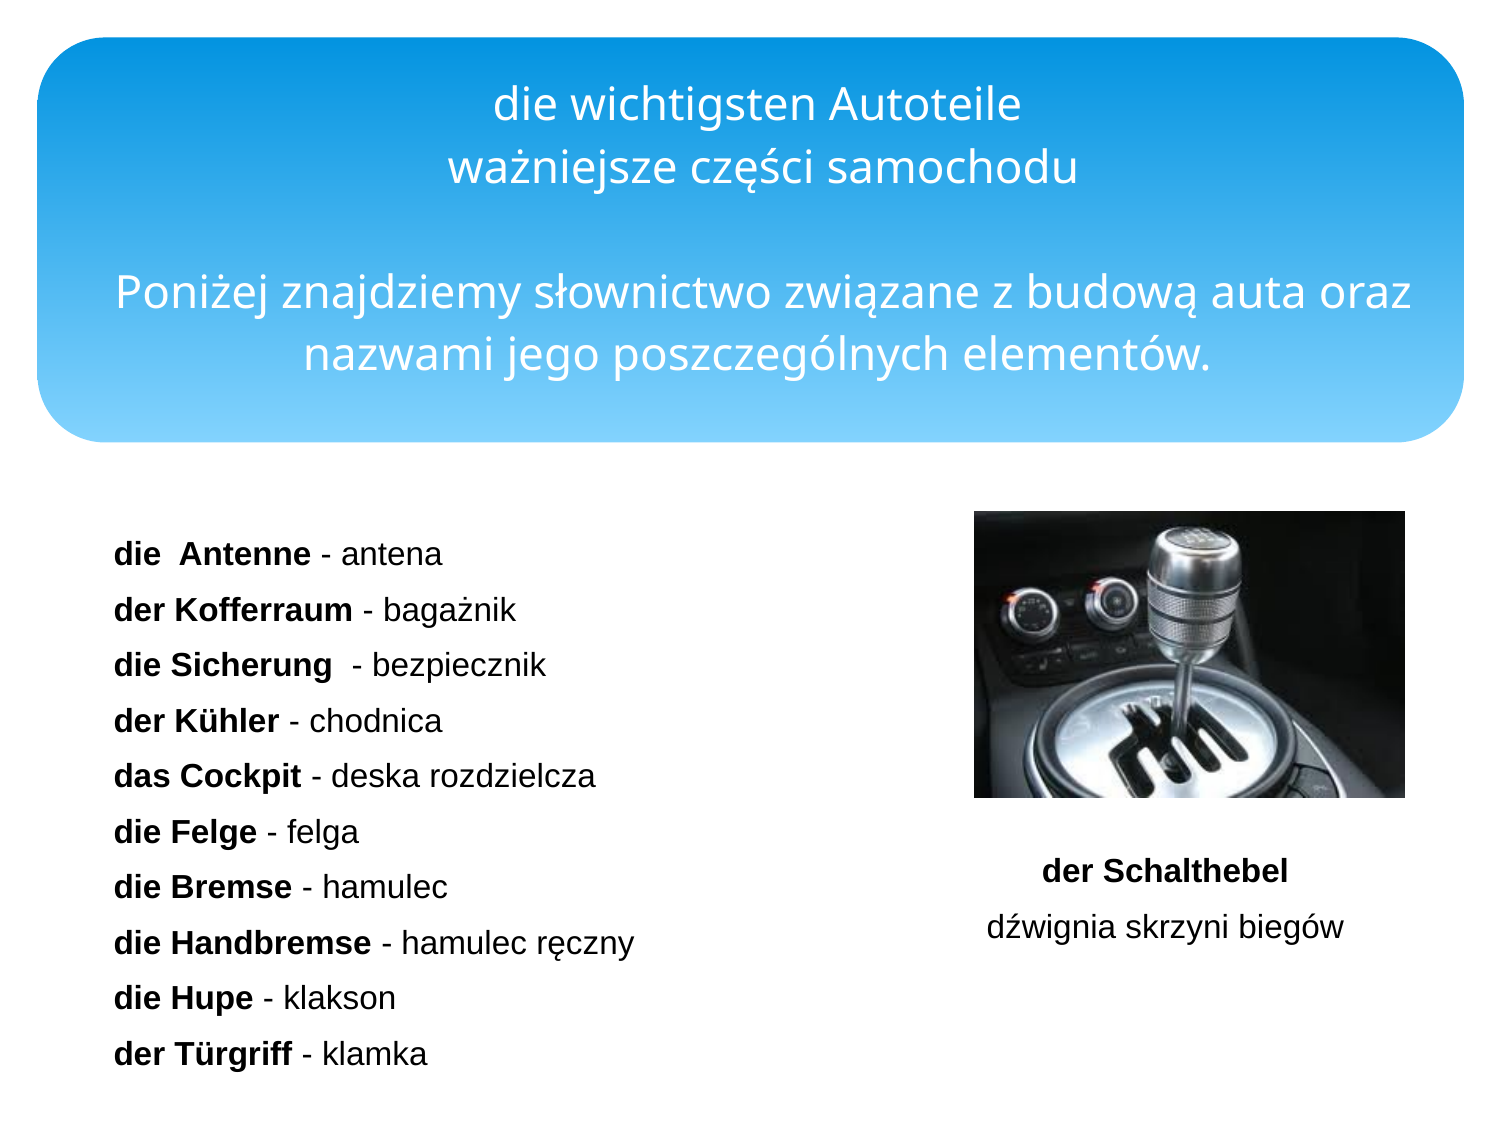

# die wichtigsten Autoteile ważniejsze części samochodu Poniżej znajdziemy słownictwo związane z budową auta oraz nazwami jego poszczególnych elementów.
die Antenne - antena
der Kofferraum - bagażnik
die Sicherung - bezpiecznik
der Kühler - chodnica
das Cockpit - deska rozdzielcza
die Felge - felga
die Bremse - hamulec
die Handbremse - hamulec ręczny
die Hupe - klakson
der Türgriff - klamka
der Schalthebel
dźwignia skrzyni biegów